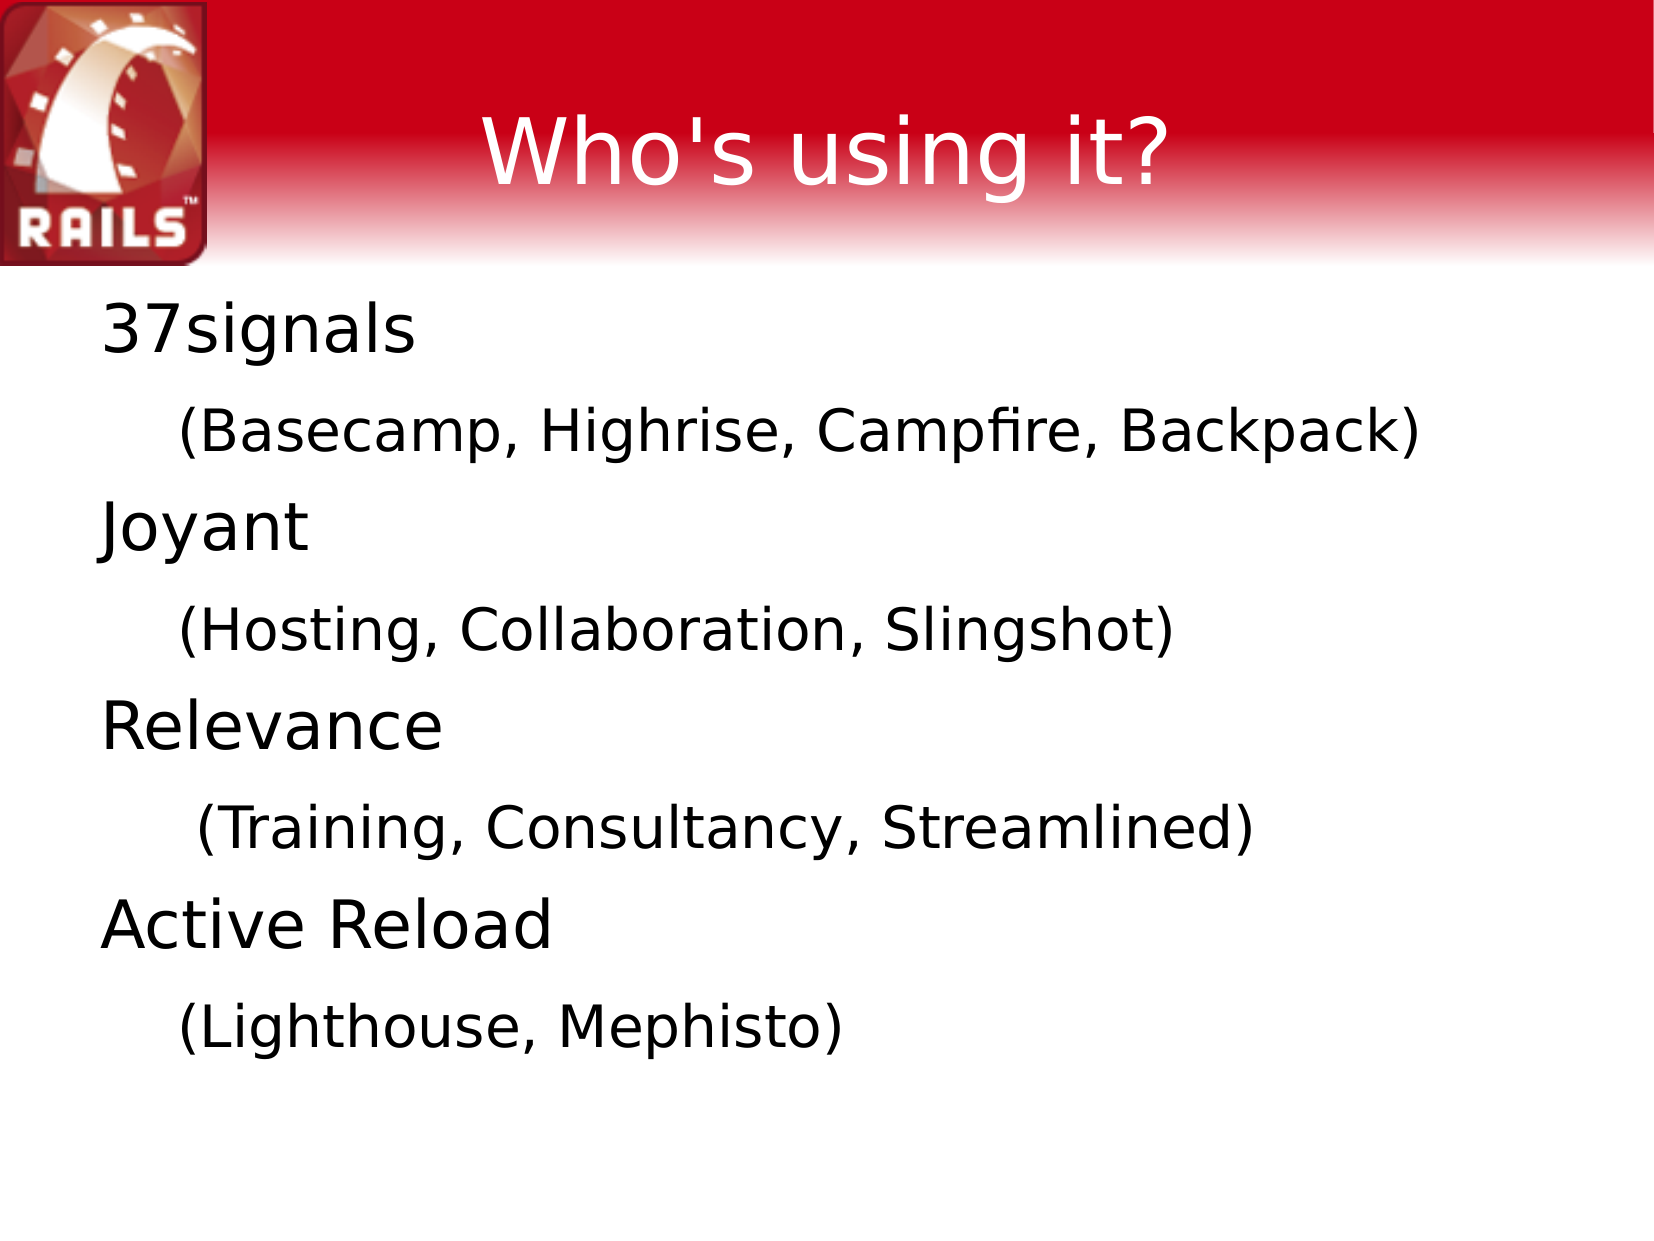

# Who's using it?
37signals
(Basecamp, Highrise, Campfire, Backpack)
Joyant
(Hosting, Collaboration, Slingshot)
Relevance
 (Training, Consultancy, Streamlined)
Active Reload
(Lighthouse, Mephisto)